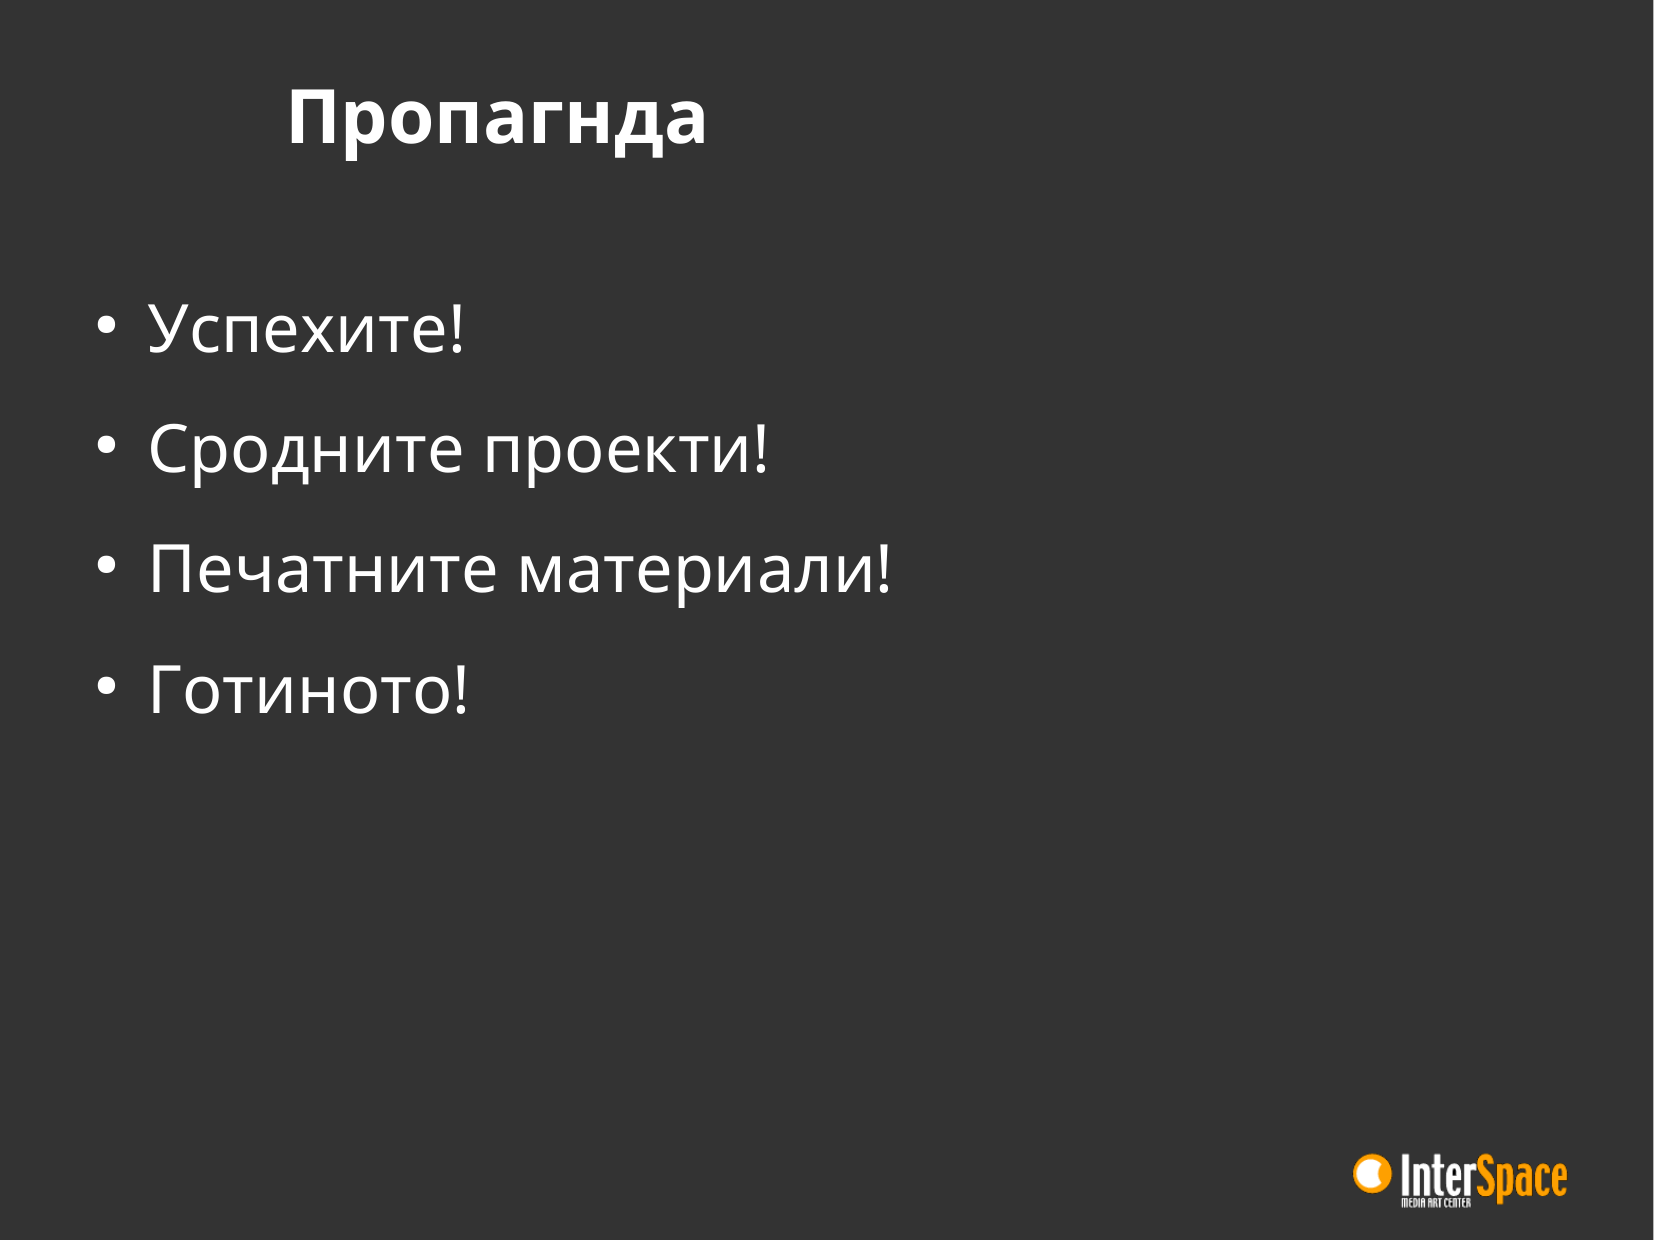

# Пропагнда
Успехите!
Сродните проекти!
Печатните материали!
Готиното!